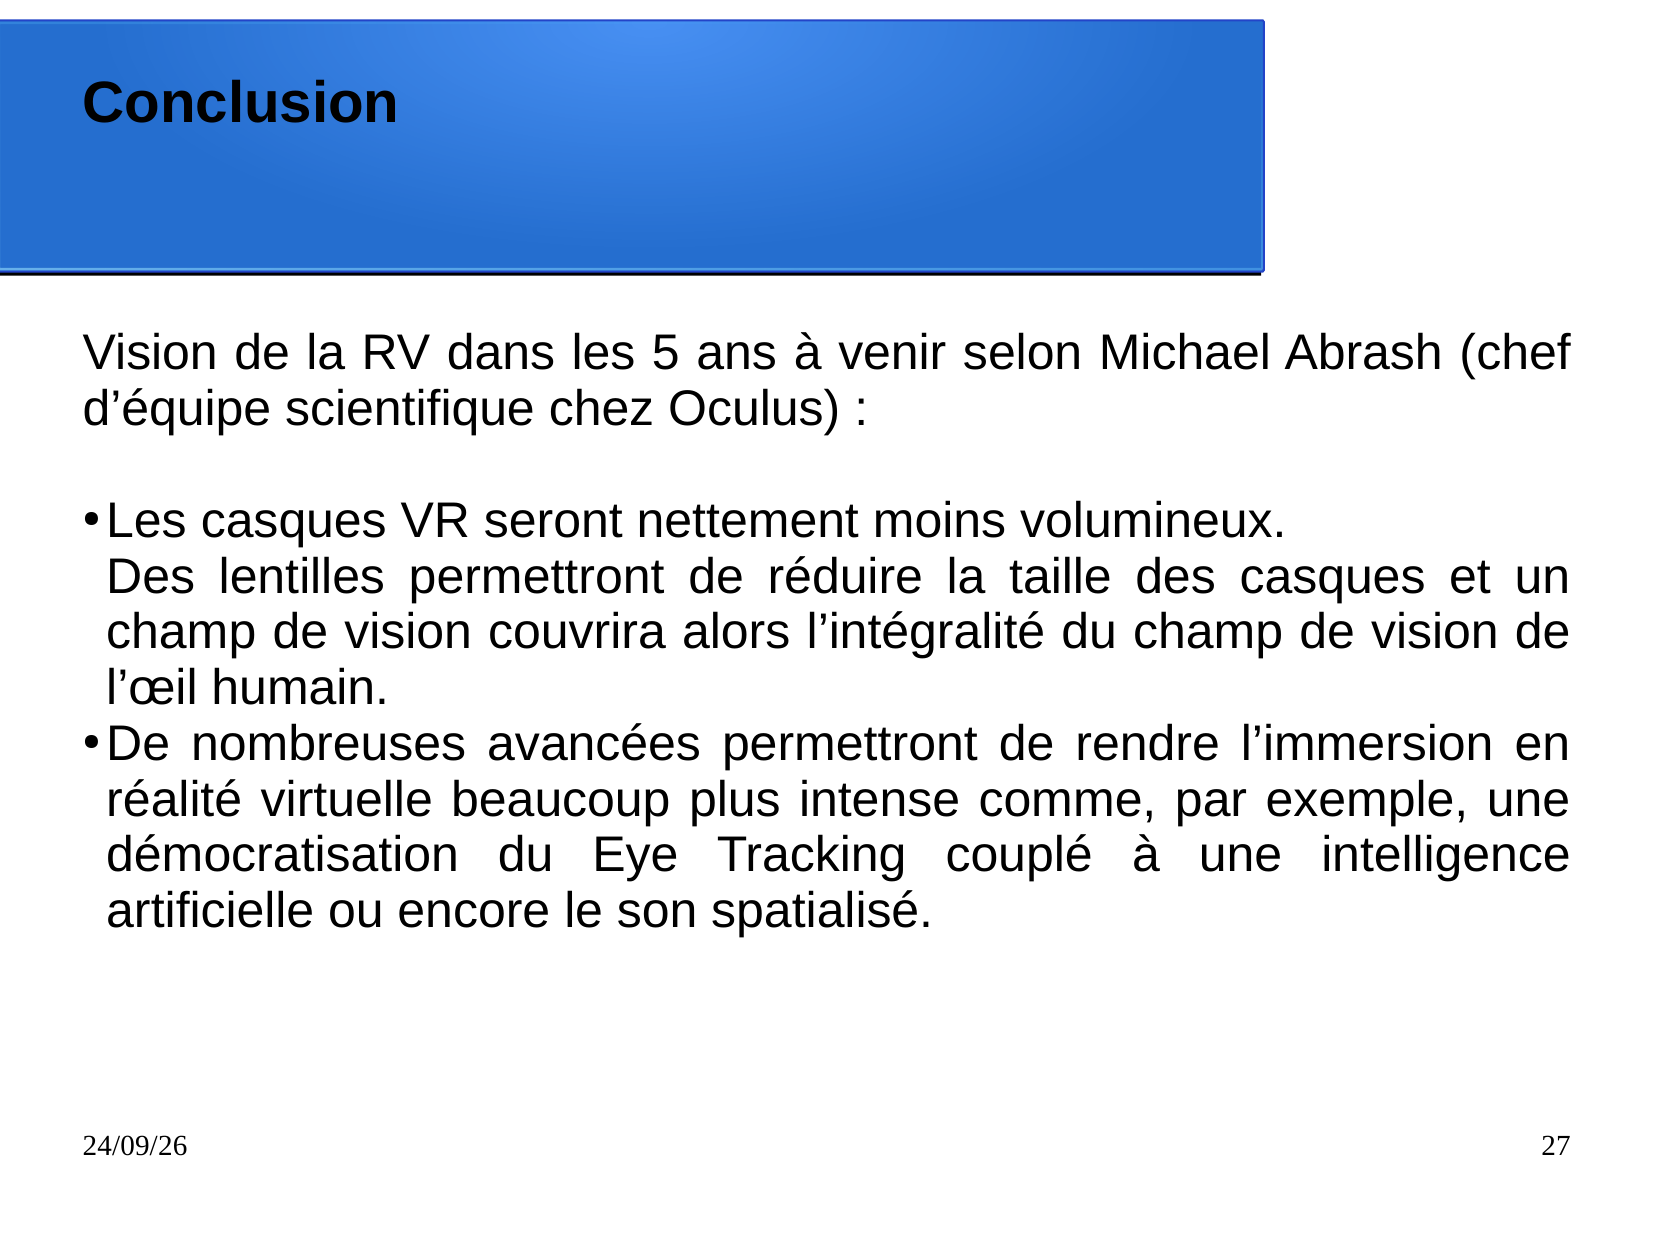

# Conclusion
Vision de la RV dans les 5 ans à venir selon Michael Abrash (chef d’équipe scientifique chez Oculus) :
Les casques VR seront nettement moins volumineux.
Des lentilles permettront de réduire la taille des casques et un champ de vision couvrira alors l’intégralité du champ de vision de l’œil humain.
De nombreuses avancées permettront de rendre l’immersion en réalité virtuelle beaucoup plus intense comme, par exemple, une démocratisation du Eye Tracking couplé à une intelligence artificielle ou encore le son spatialisé.
27